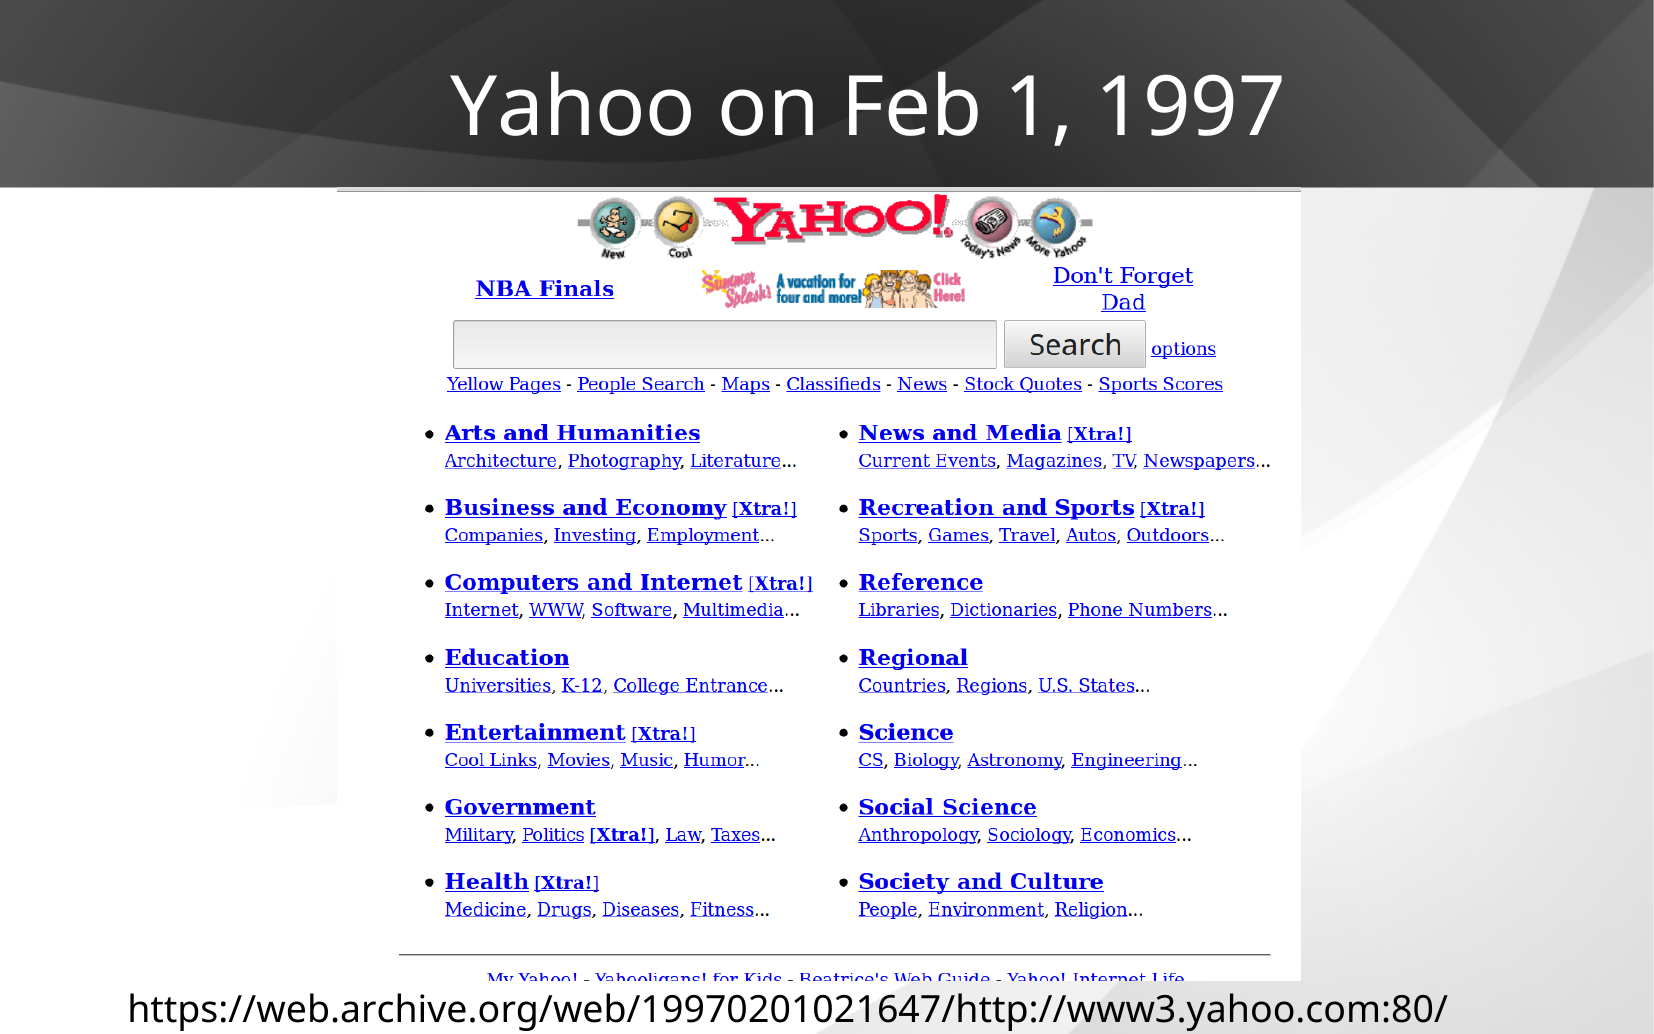

# Yahoo on Feb 1, 1997
https://web.archive.org/web/19970201021647/http://www3.yahoo.com:80/